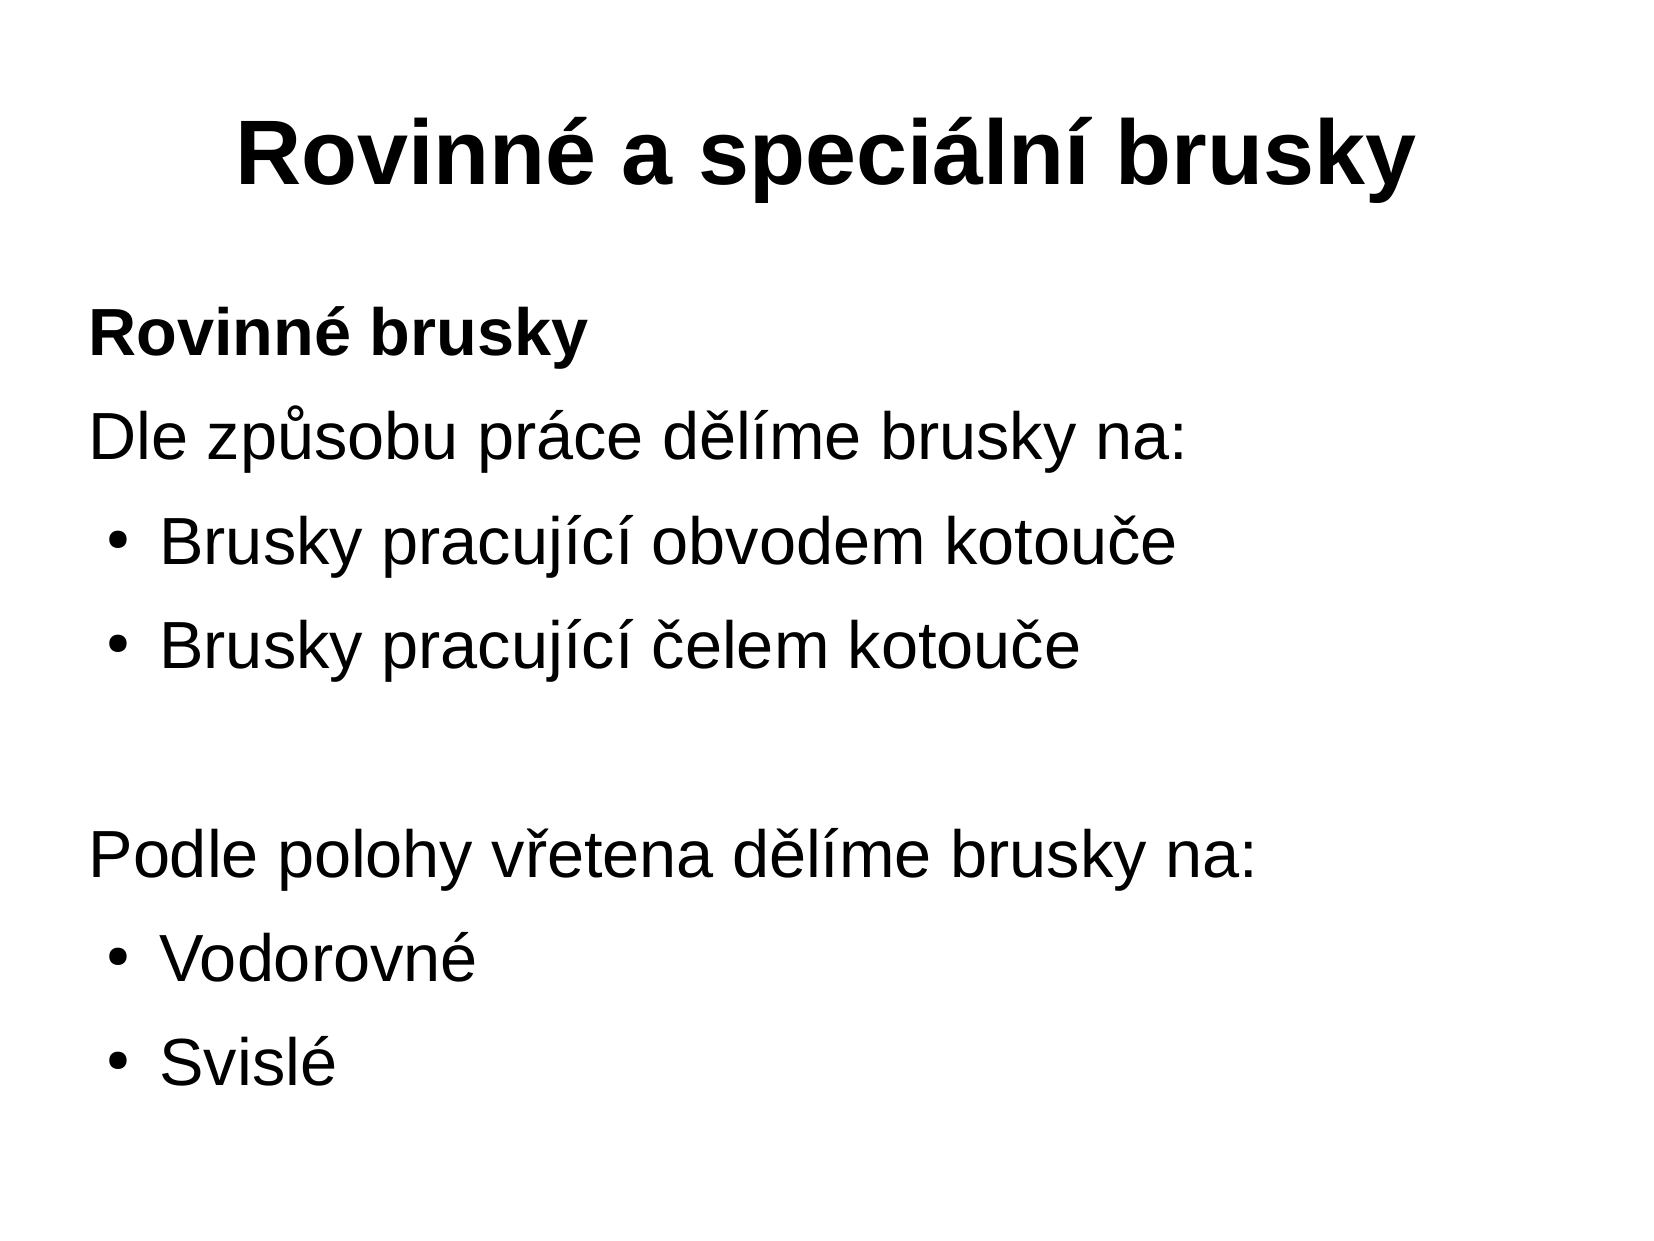

# Rovinné a speciální brusky
Rovinné brusky
Dle způsobu práce dělíme brusky na:
Brusky pracující obvodem kotouče
Brusky pracující čelem kotouče
Podle polohy vřetena dělíme brusky na:
Vodorovné
Svislé